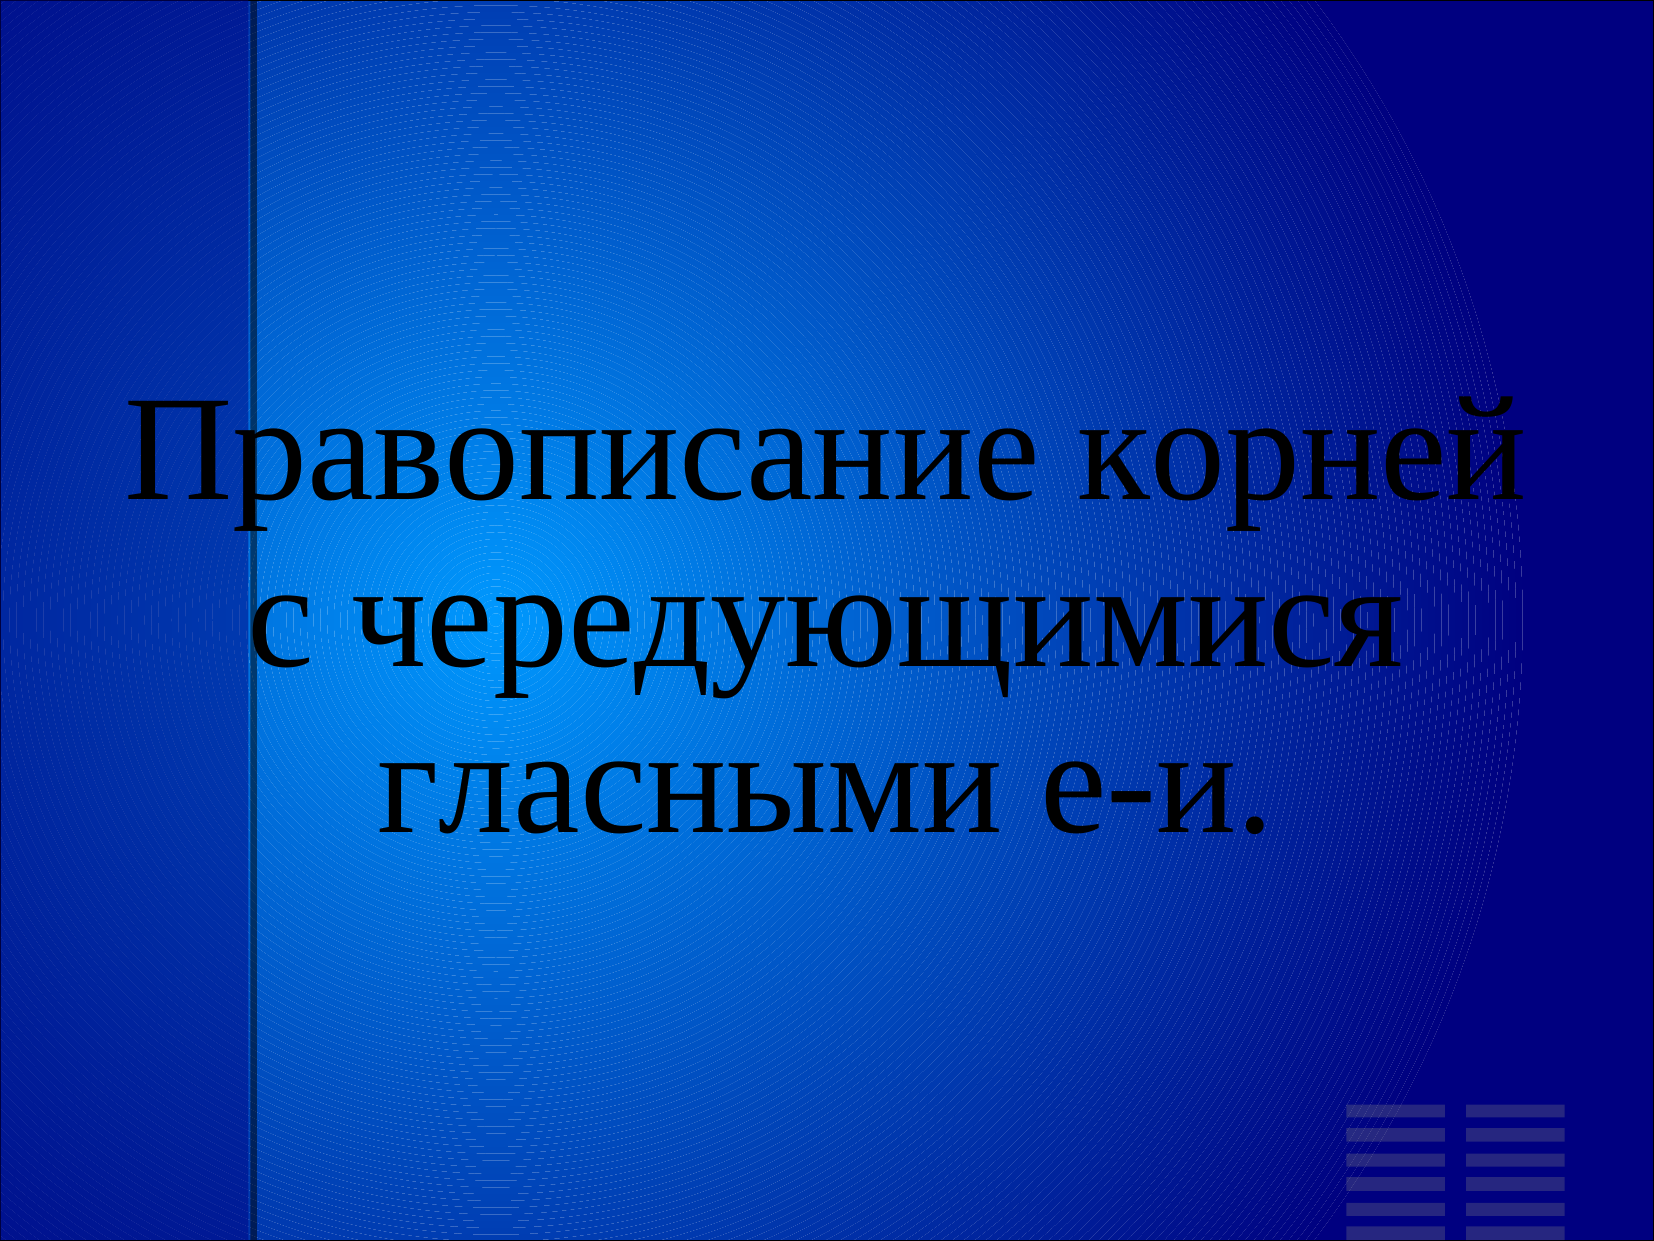

# Правописание корней с чередующимися гласными е-и.